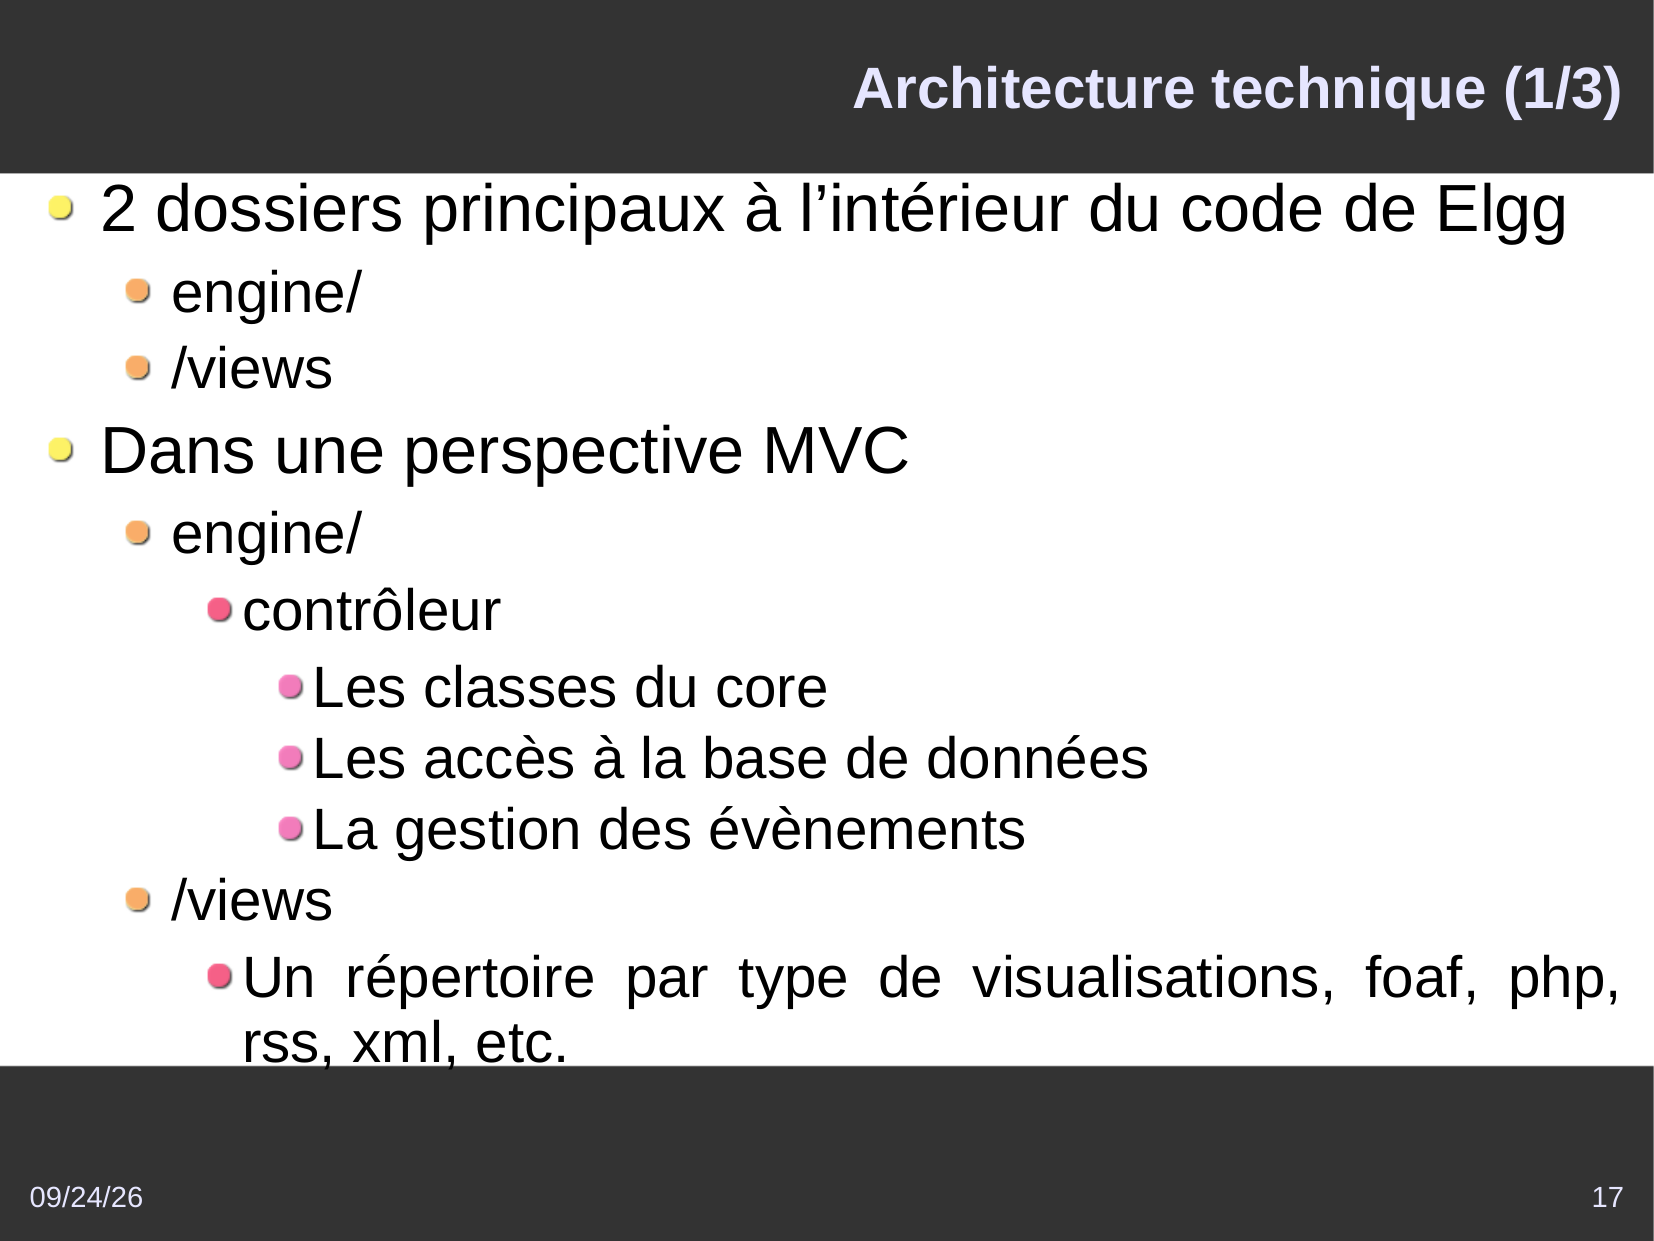

# Architecture technique (1/3)
2 dossiers principaux à l’intérieur du code de Elgg
engine/
/views
Dans une perspective MVC
engine/
contrôleur
Les classes du core
Les accès à la base de données
La gestion des évènements
/views
Un répertoire par type de visualisations, foaf, php, rss, xml, etc.
17